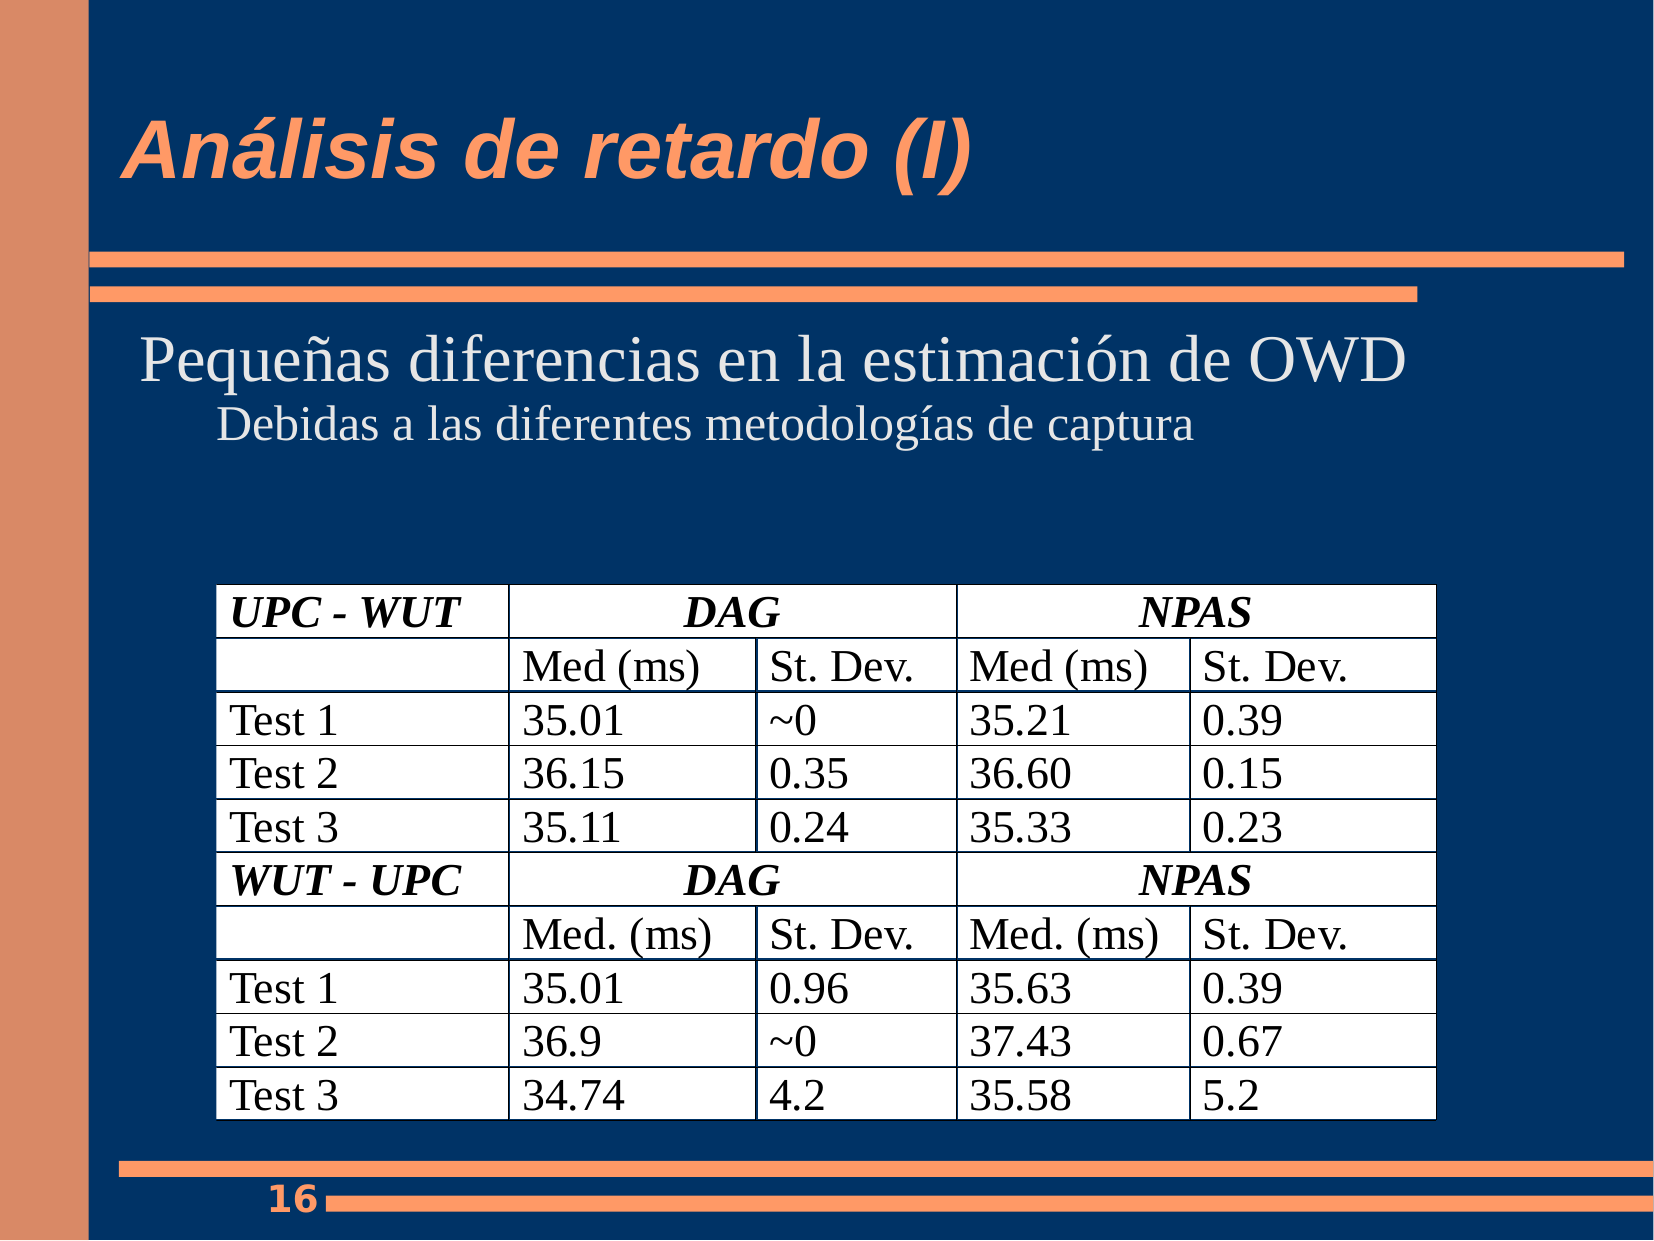

# Análisis de retardo (I)
Pequeñas diferencias en la estimación de OWD
Debidas a las diferentes metodologías de captura